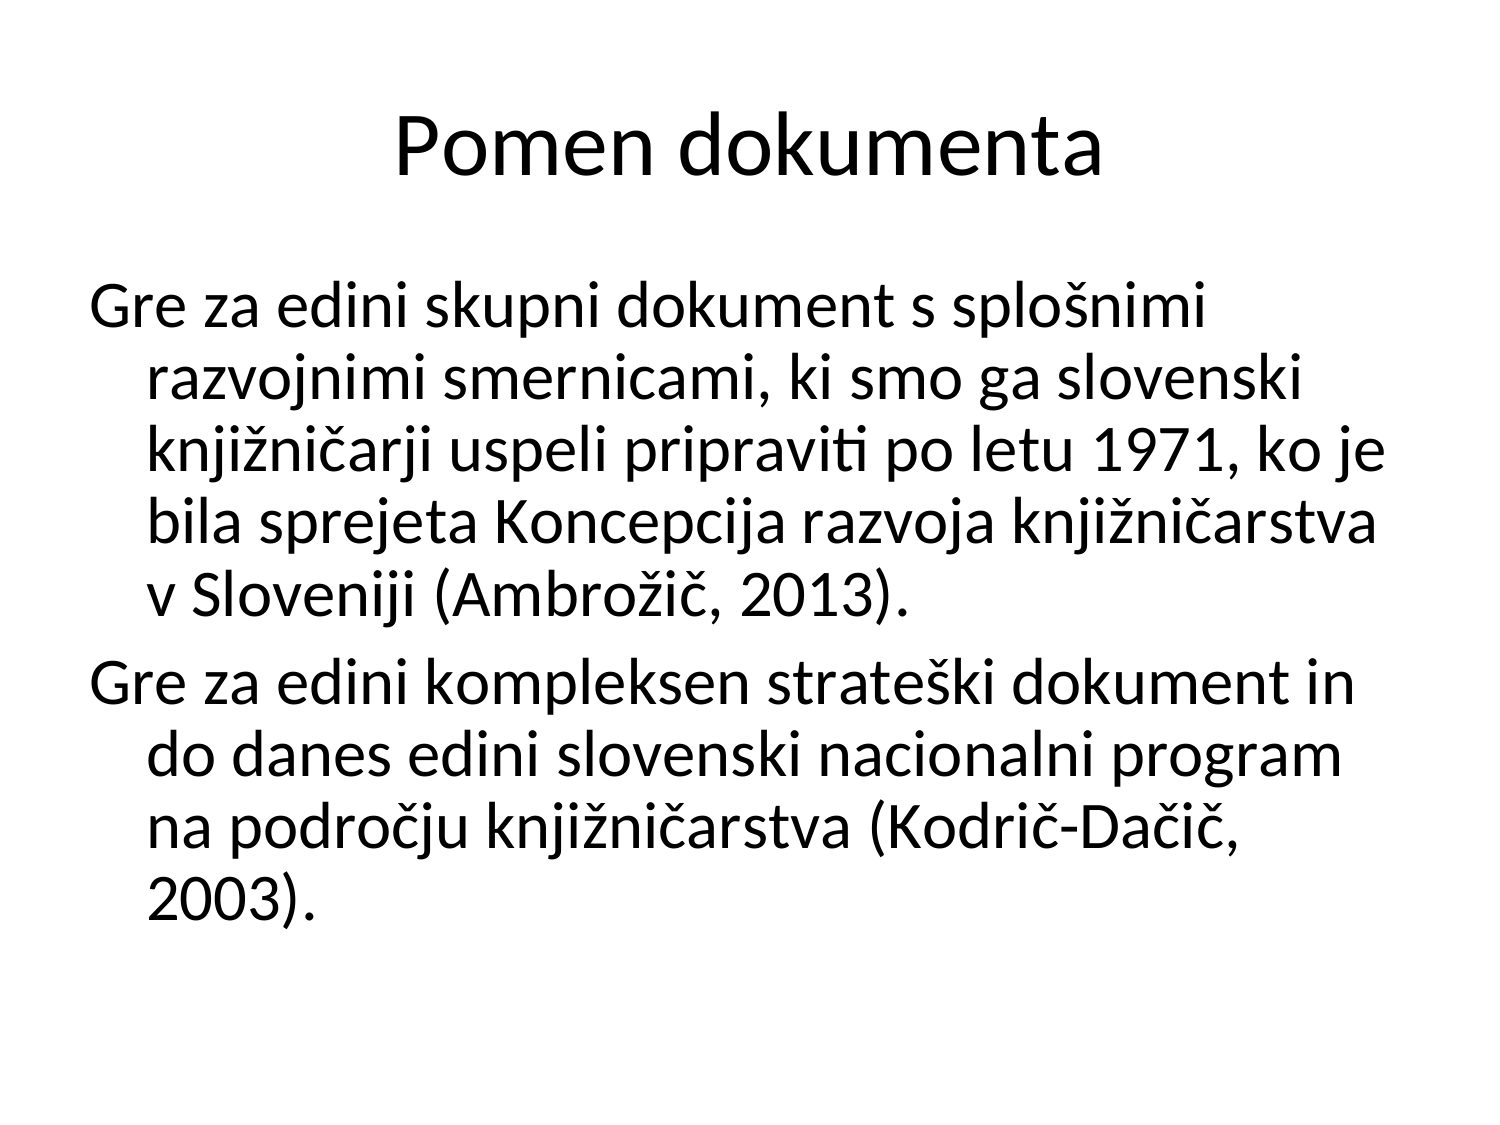

# Pomen dokumenta
Gre za edini skupni dokument s splošnimi razvojnimi smernicami, ki smo ga slovenski knjižničarji uspeli pripraviti po letu 1971, ko je bila sprejeta Koncepcija razvoja knjižničarstva v Sloveniji (Ambrožič, 2013).
Gre za edini kompleksen strateški dokument in do danes edini slovenski nacionalni program na področju knjižničarstva (Kodrič-Dačič, 2003).